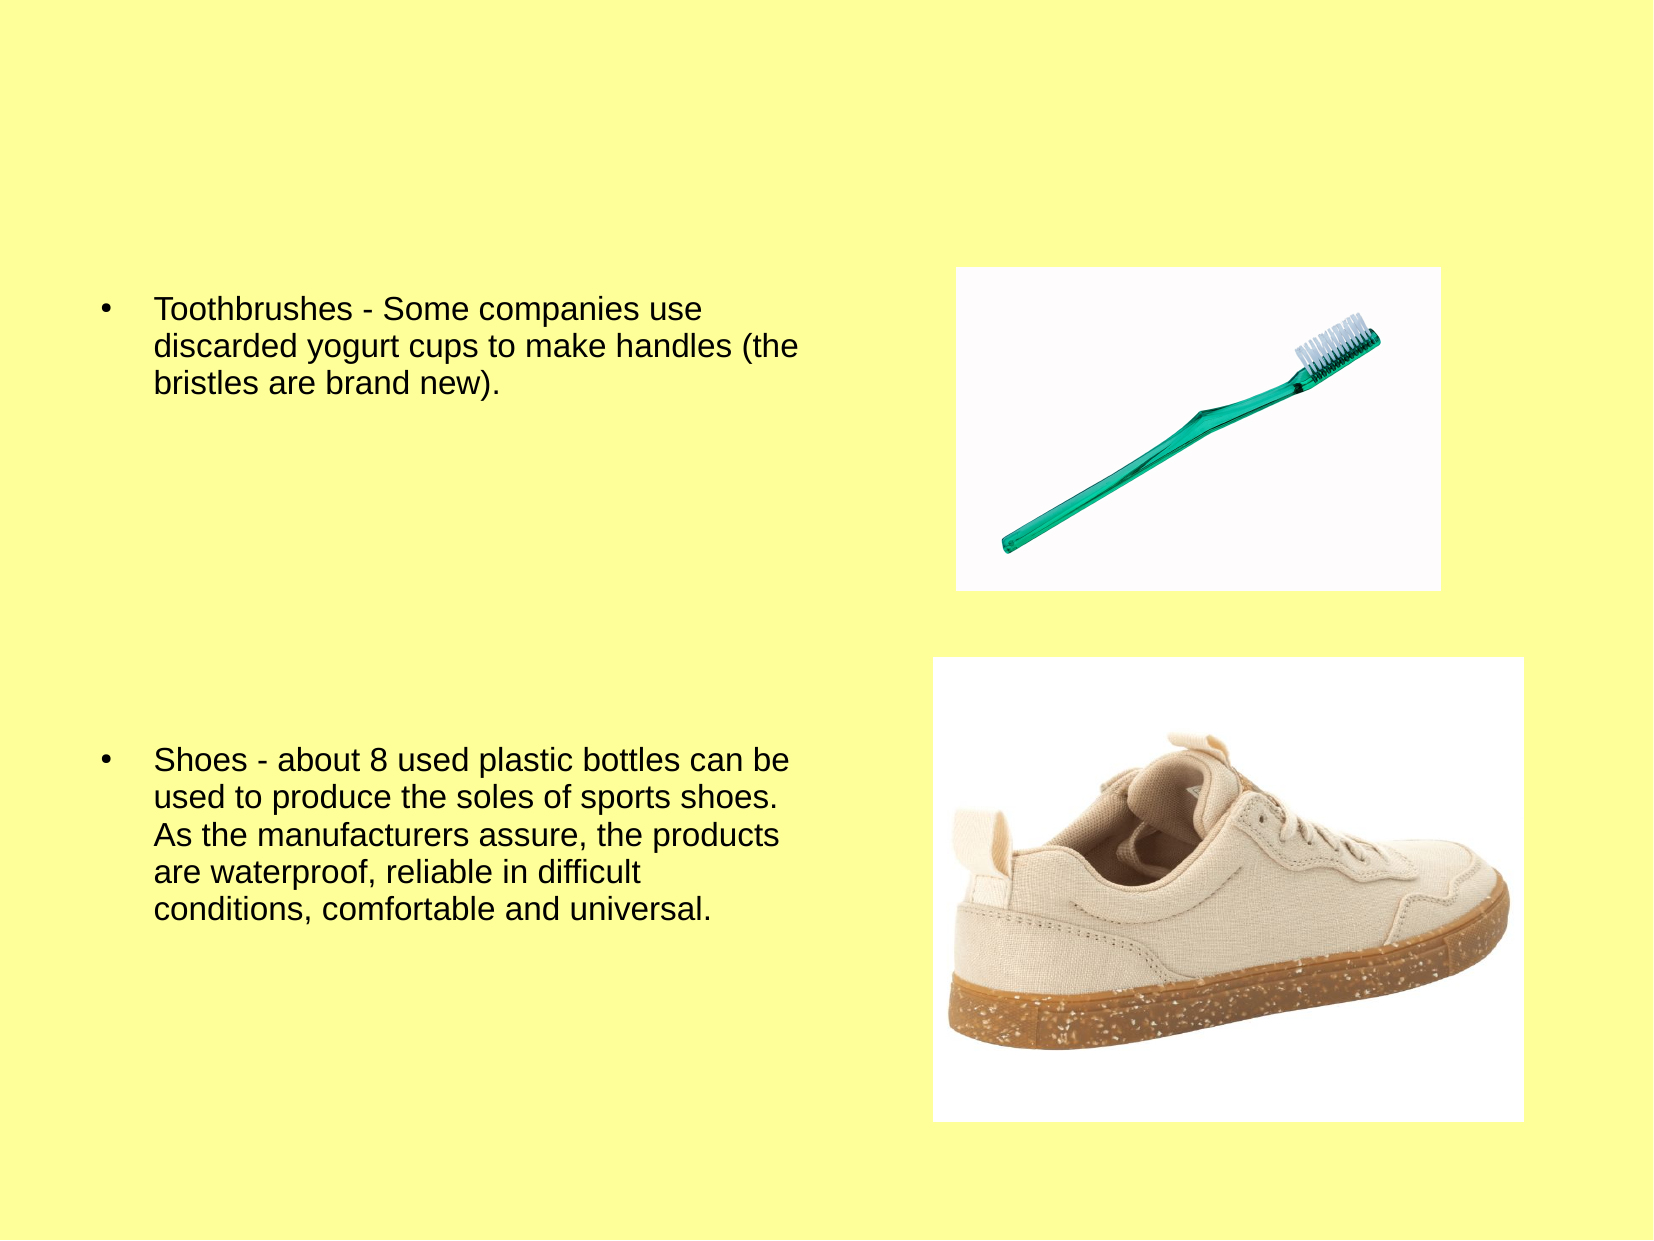

# Toothbrushes - Some companies use discarded yogurt cups to make handles (the bristles are brand new).
Shoes - about 8 used plastic bottles can be used to produce the soles of sports shoes. As the manufacturers assure, the products are waterproof, reliable in difficult conditions, comfortable and universal.